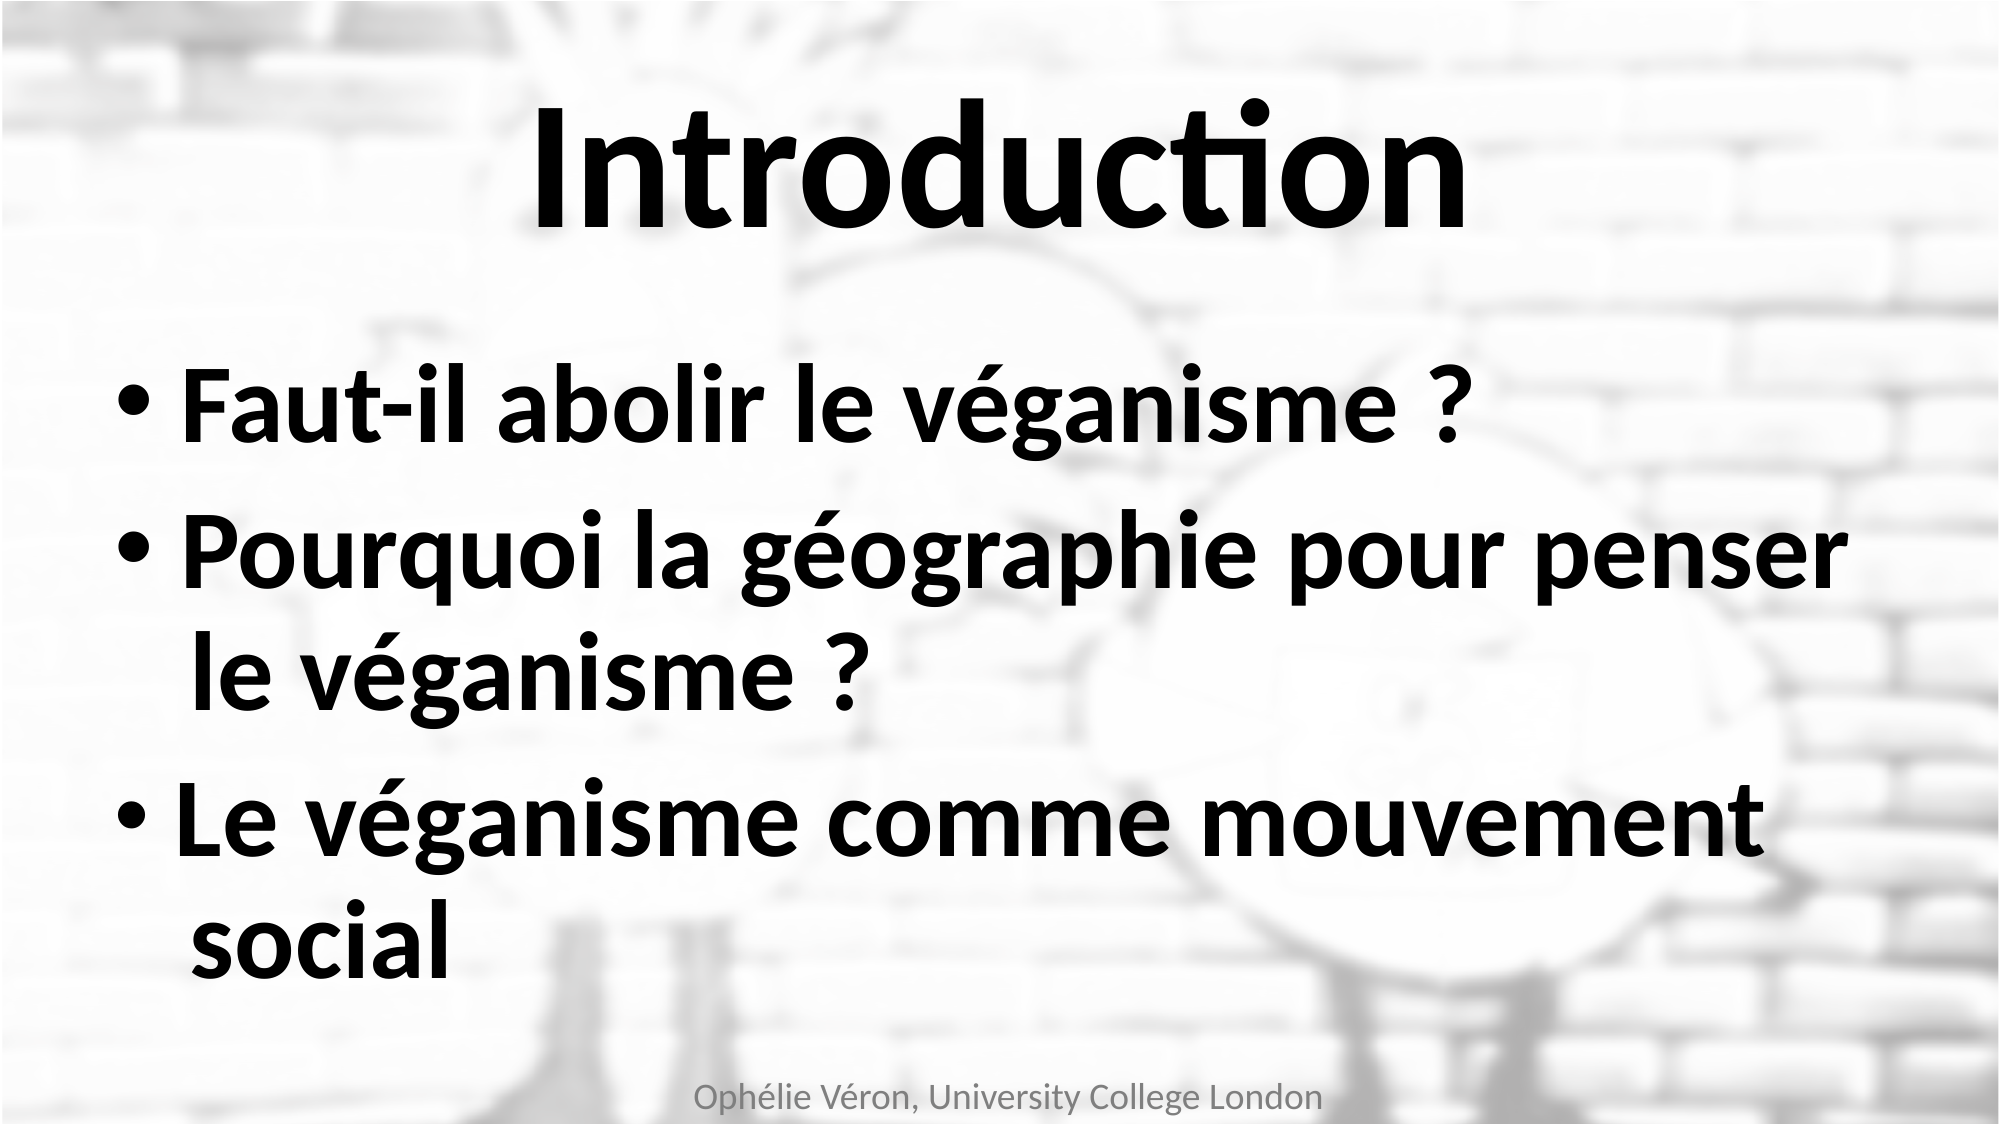

# Introduction
 Faut-il abolir le véganisme ?
 Pourquoi la géographie pour penser le véganisme ?
 Le véganisme comme mouvement social
Ophélie Véron, University College London